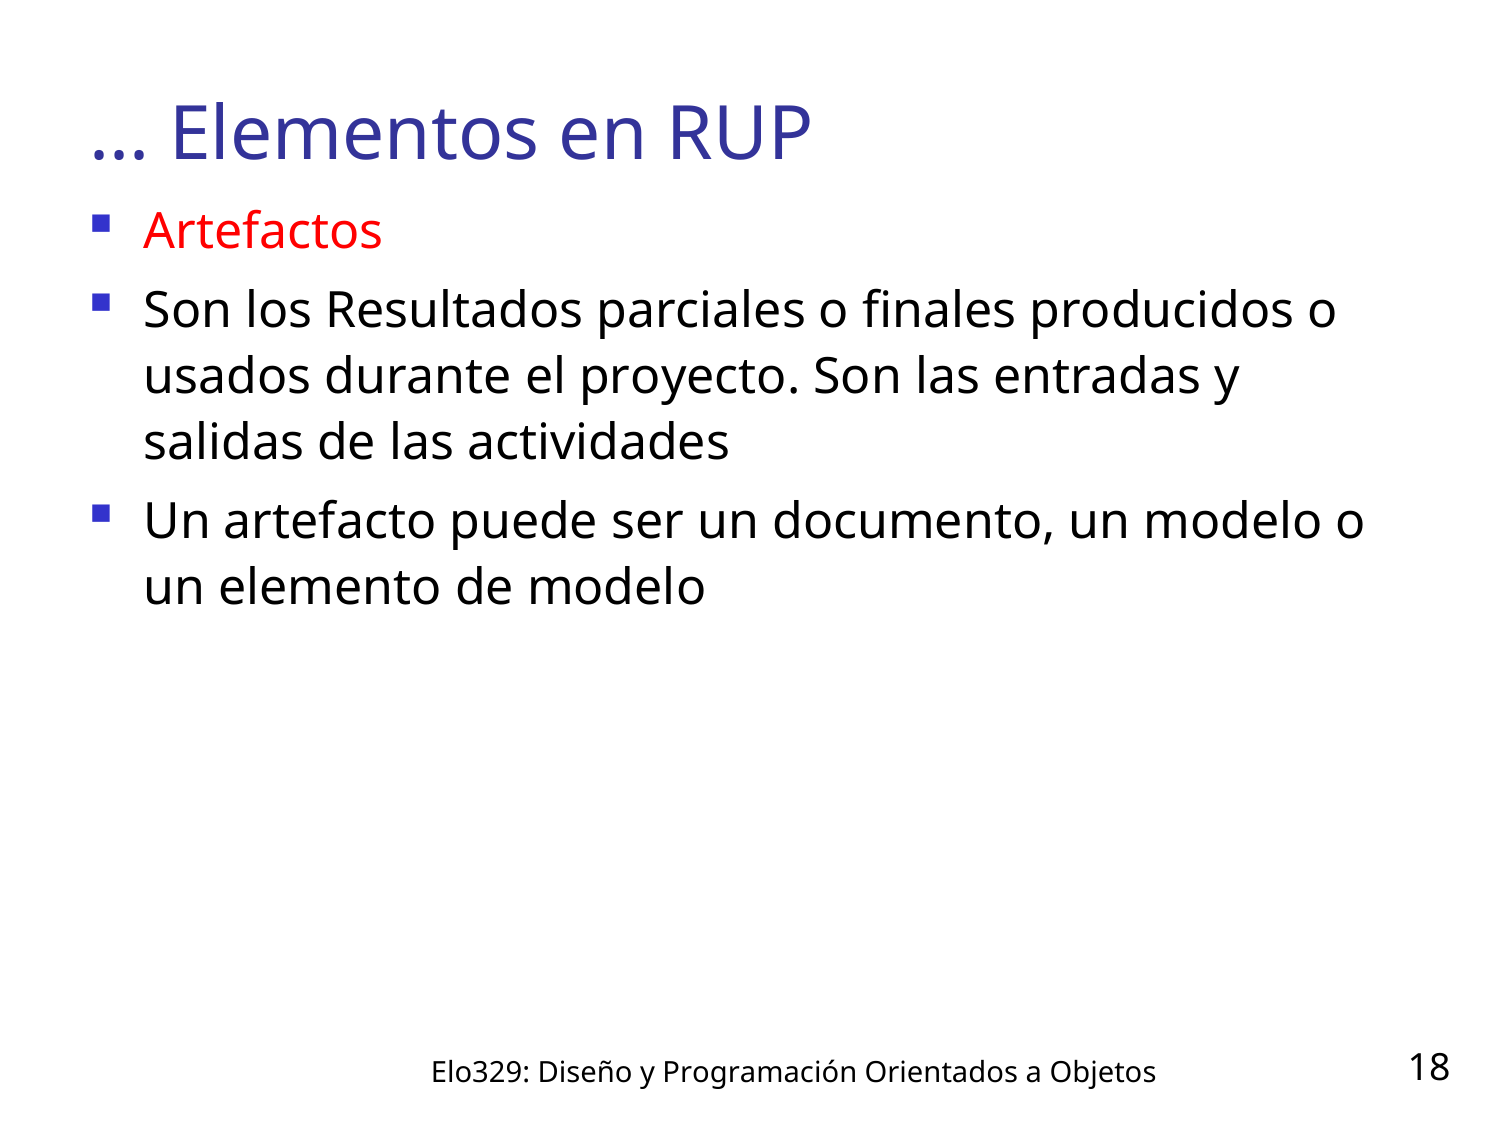

# ... Elementos en RUP
Artefactos
Son los Resultados parciales o finales producidos o usados durante el proyecto. Son las entradas y salidas de las actividades
Un artefacto puede ser un documento, un modelo o un elemento de modelo
ELO329: Diseño y Programación Orientadas a Objetos
18